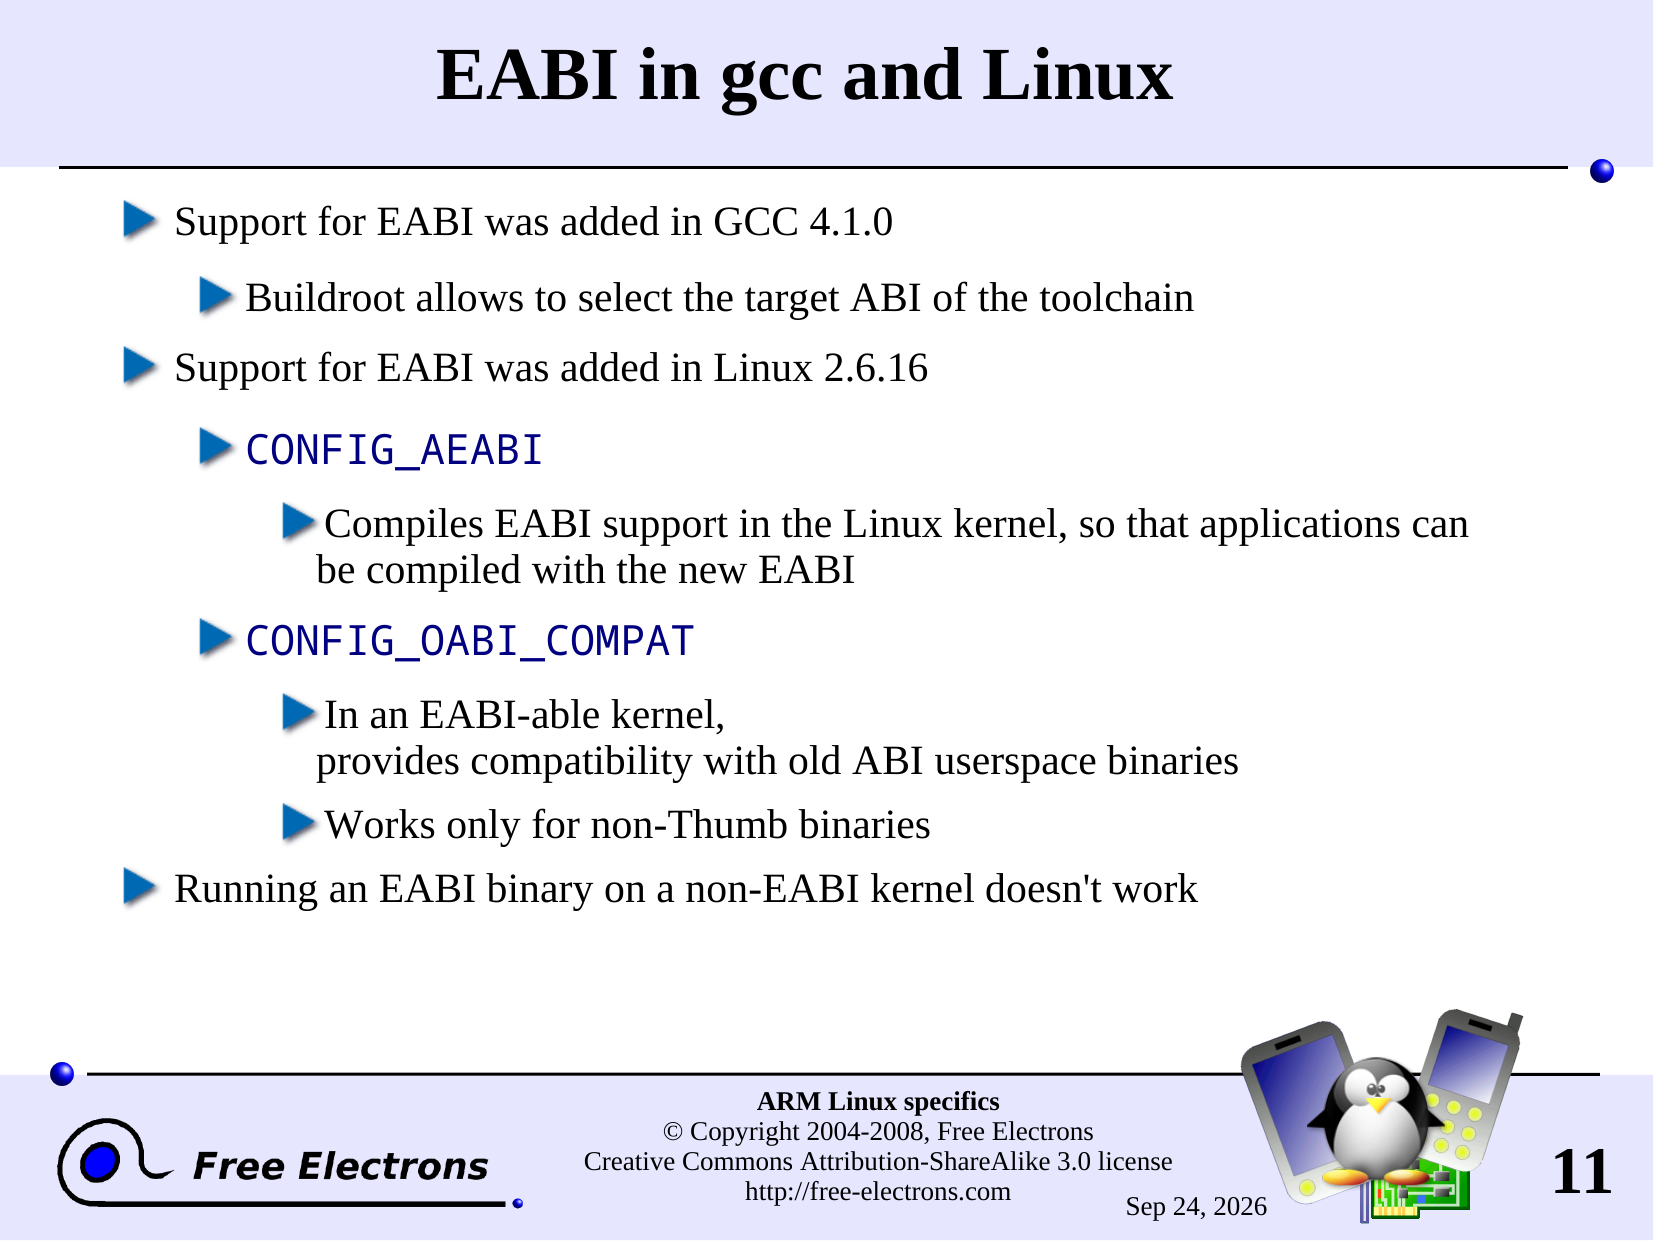

# EABI in gcc and Linux
Support for EABI was added in GCC 4.1.0
Buildroot allows to select the target ABI of the toolchain
Support for EABI was added in Linux 2.6.16
CONFIG_AEABI
Compiles EABI support in the Linux kernel, so that applications can be compiled with the new EABI
CONFIG_OABI_COMPAT
In an EABI-able kernel,
provides compatibility with old ABI userspace binaries
Works only for non-Thumb binaries
Running an EABI binary on a non-EABI kernel doesn't work